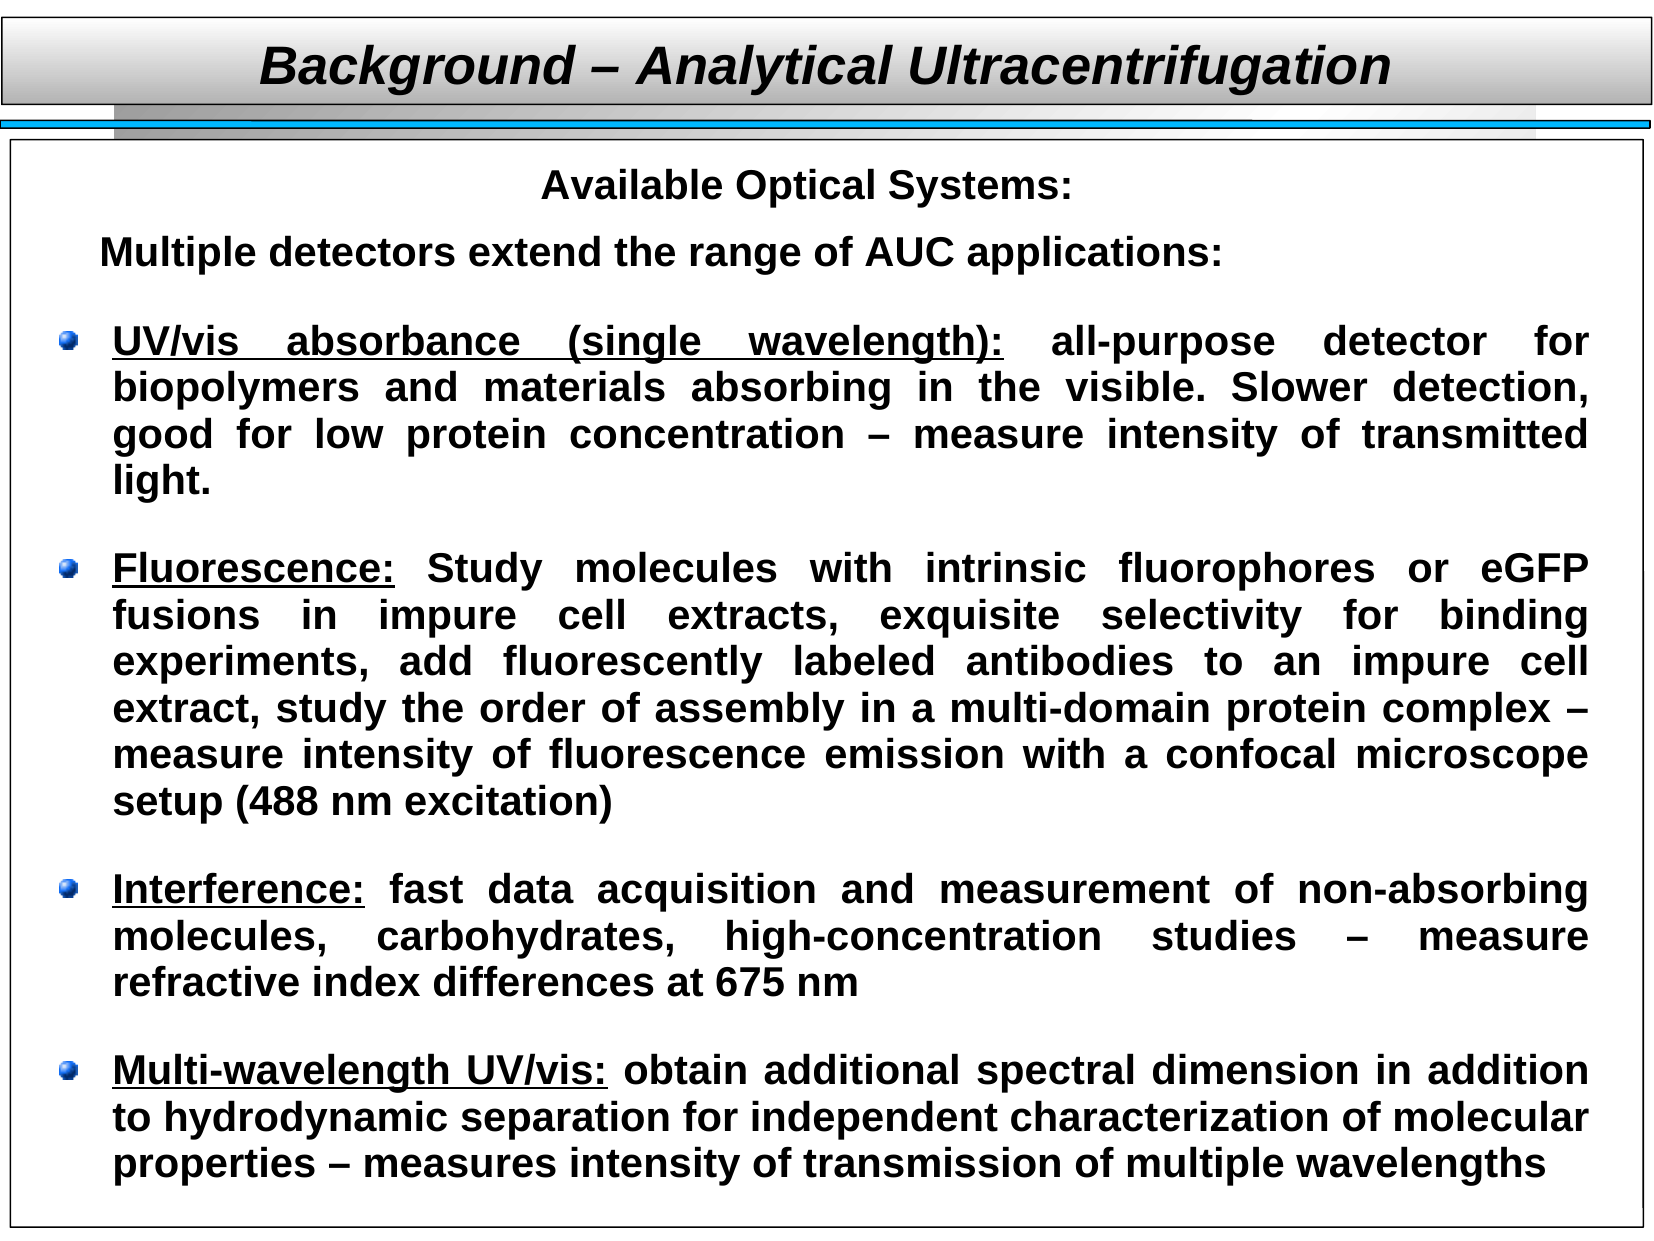

Background – Analytical Ultracentrifugation
Available Optical Systems:
	Multiple detectors extend the range of AUC applications:
UV/vis absorbance (single wavelength): all-purpose detector for biopolymers and materials absorbing in the visible. Slower detection, good for low protein concentration – measure intensity of transmitted light.
Fluorescence: Study molecules with intrinsic fluorophores or eGFP fusions in impure cell extracts, exquisite selectivity for binding experiments, add fluorescently labeled antibodies to an impure cell extract, study the order of assembly in a multi-domain protein complex – measure intensity of fluorescence emission with a confocal microscope setup (488 nm excitation)
Interference: fast data acquisition and measurement of non-absorbing molecules, carbohydrates, high-concentration studies – measure refractive index differences at 675 nm
Multi-wavelength UV/vis: obtain additional spectral dimension in addition to hydrodynamic separation for independent characterization of molecular properties – measures intensity of transmission of multiple wavelengths